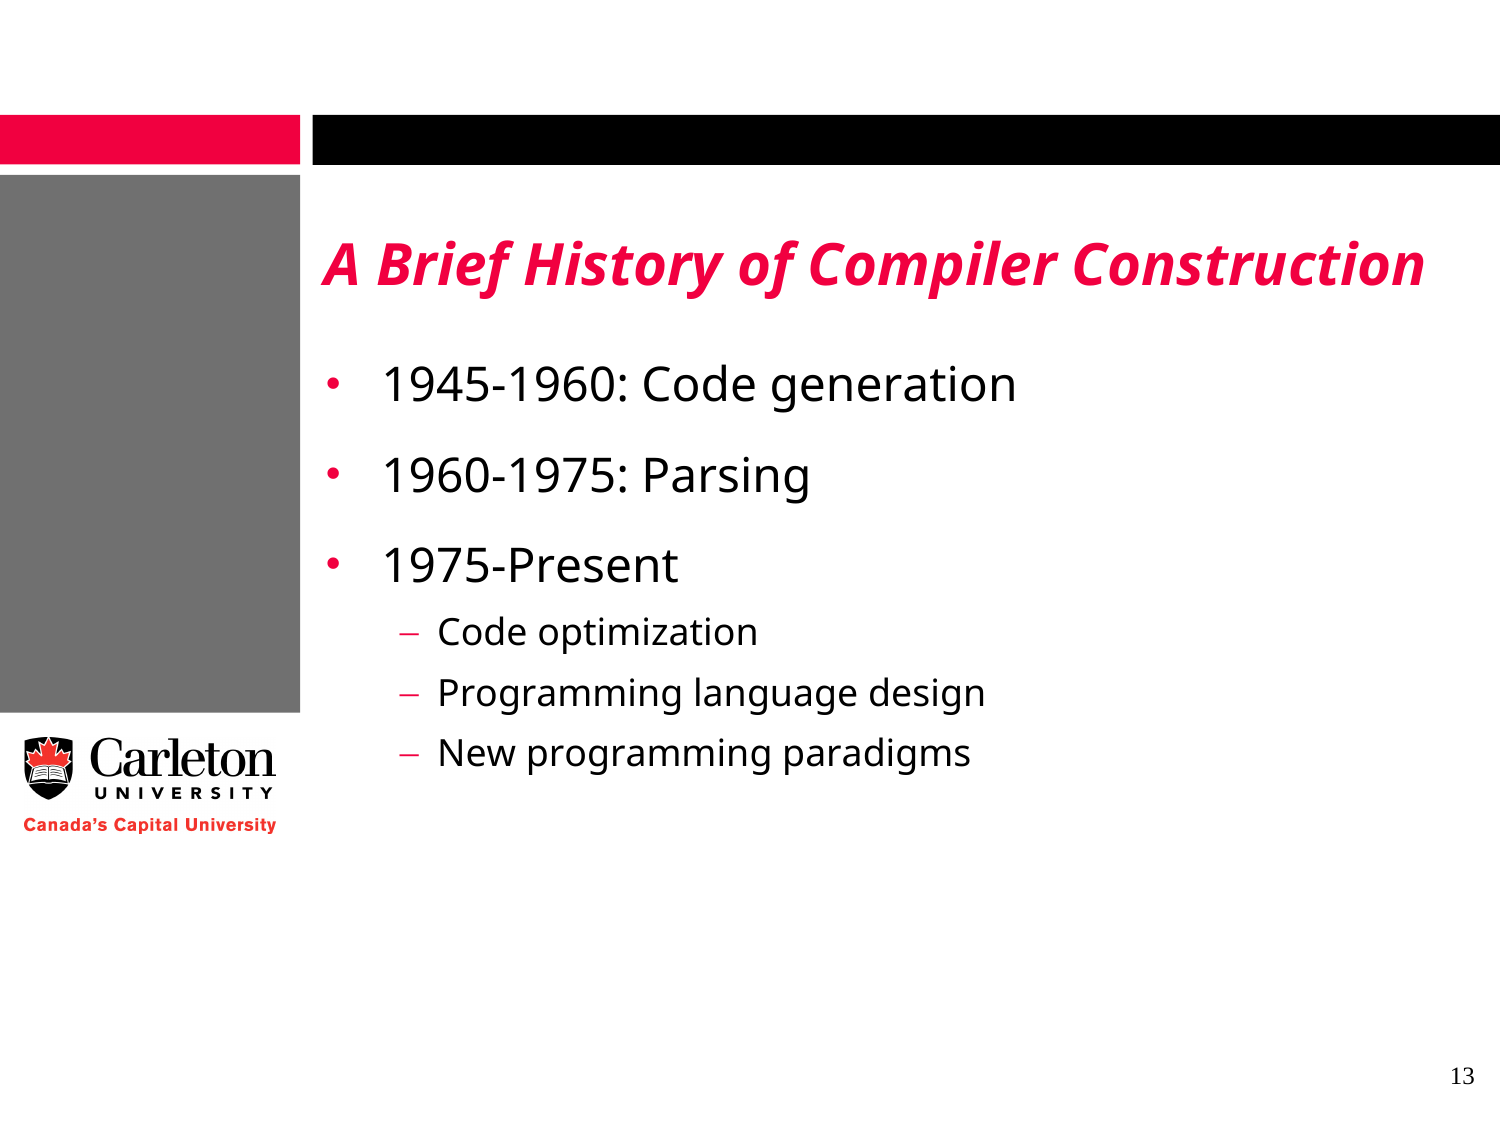

# A Brief History of Compiler Construction
1945-1960: Code generation
1960-1975: Parsing
1975-Present
Code optimization
Programming language design
New programming paradigms
13